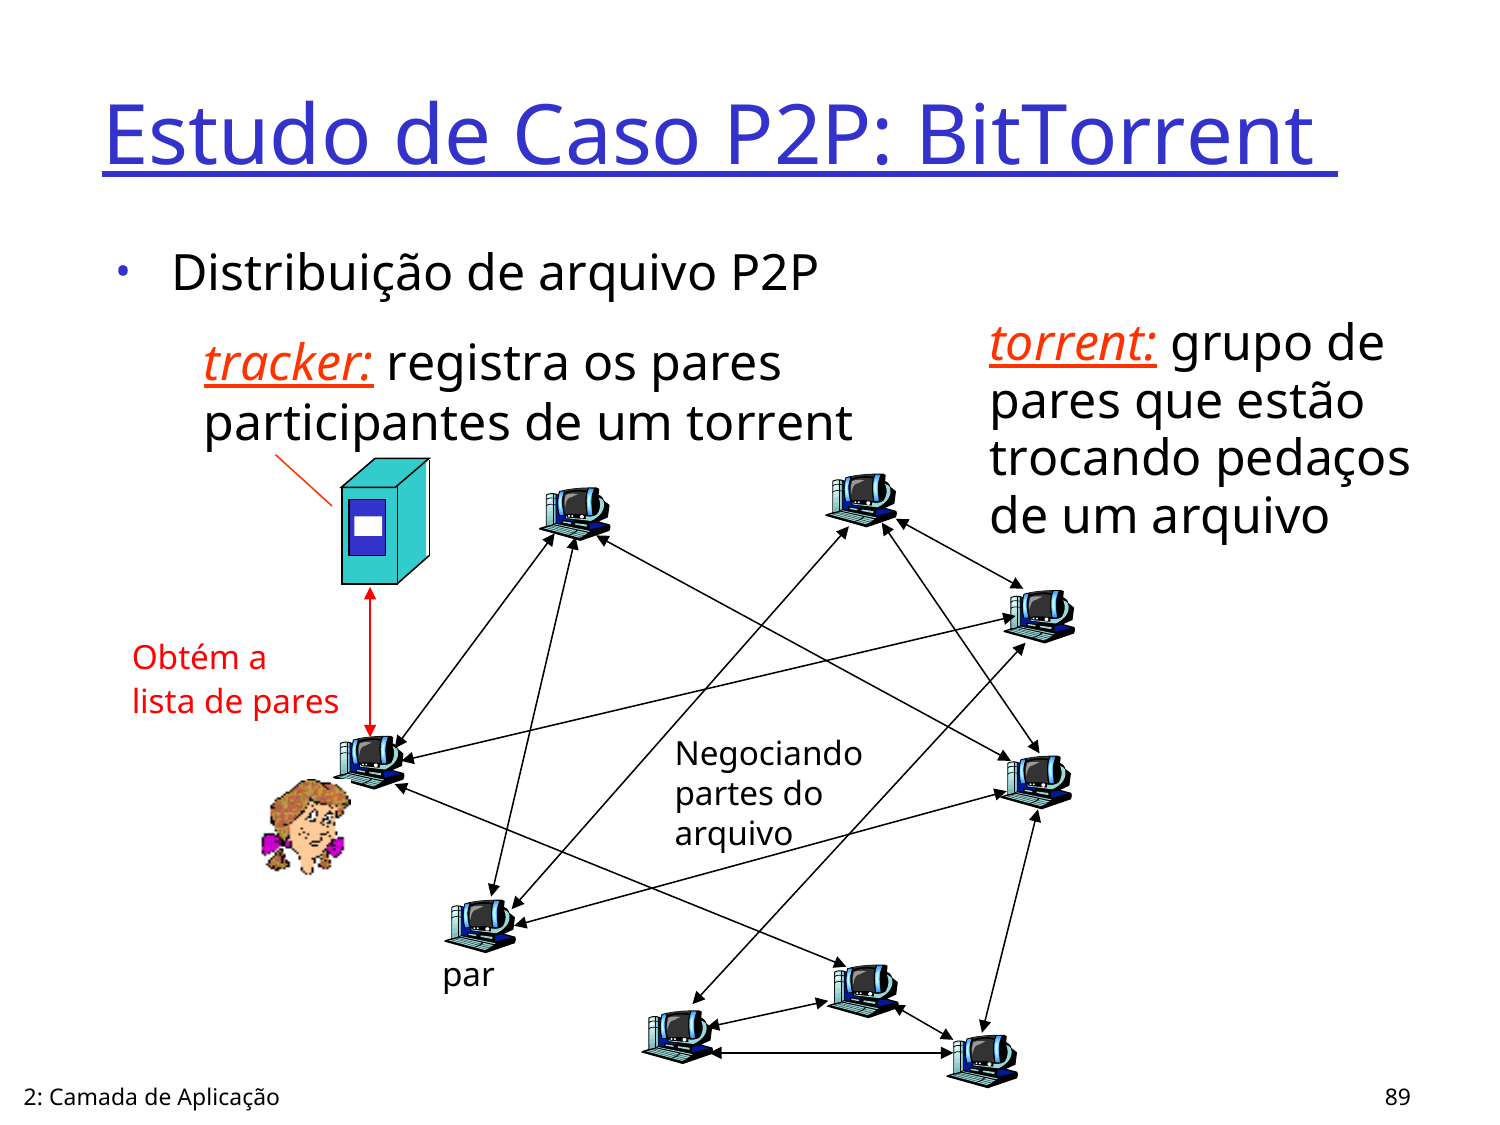

# Estudo de Caso P2P: BitTorrent
Distribuição de arquivo P2P
torrent: grupo de
pares que estão
trocando pedaços
de um arquivo
tracker: registra os pares
participantes de um torrent
Obtém a
lista de pares
Negociando
partes do
arquivo
par
89